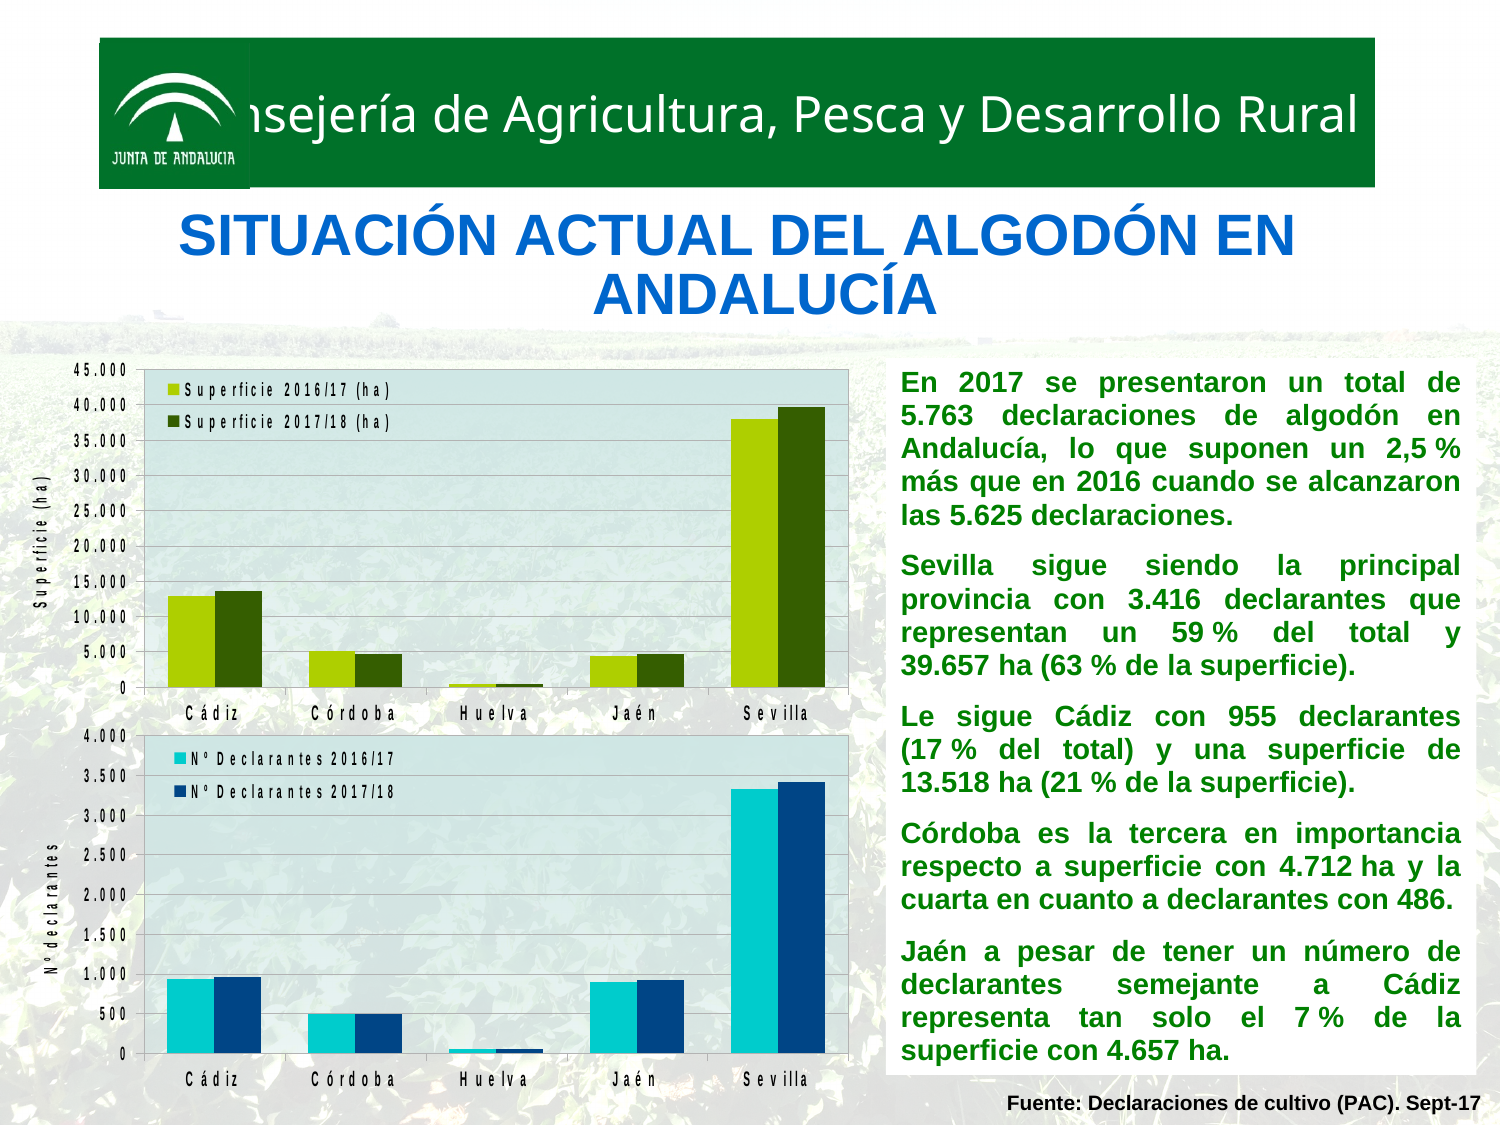

# Consejería de Agricultura, Pesca y Desarrollo Rural
SITUACIÓN ACTUAL DEL ALGODÓN EN ANDALUCÍA
En 2017 se presentaron un total de 5.763 declaraciones de algodón en Andalucía, lo que suponen un 2,5 % más que en 2016 cuando se alcanzaron las 5.625 declaraciones.
Sevilla sigue siendo la principal provincia con 3.416 declarantes que representan un 59 % del total y 39.657 ha (63 % de la superficie).
Le sigue Cádiz con 955 declarantes (17 % del total) y una superficie de 13.518 ha (21 % de la superficie).
Córdoba es la tercera en importancia respecto a superficie con 4.712 ha y la cuarta en cuanto a declarantes con 486.
Jaén a pesar de tener un número de declarantes semejante a Cádiz representa tan solo el 7 % de la superficie con 4.657 ha.
Fuente: Declaraciones de cultivo (PAC). Sept-17